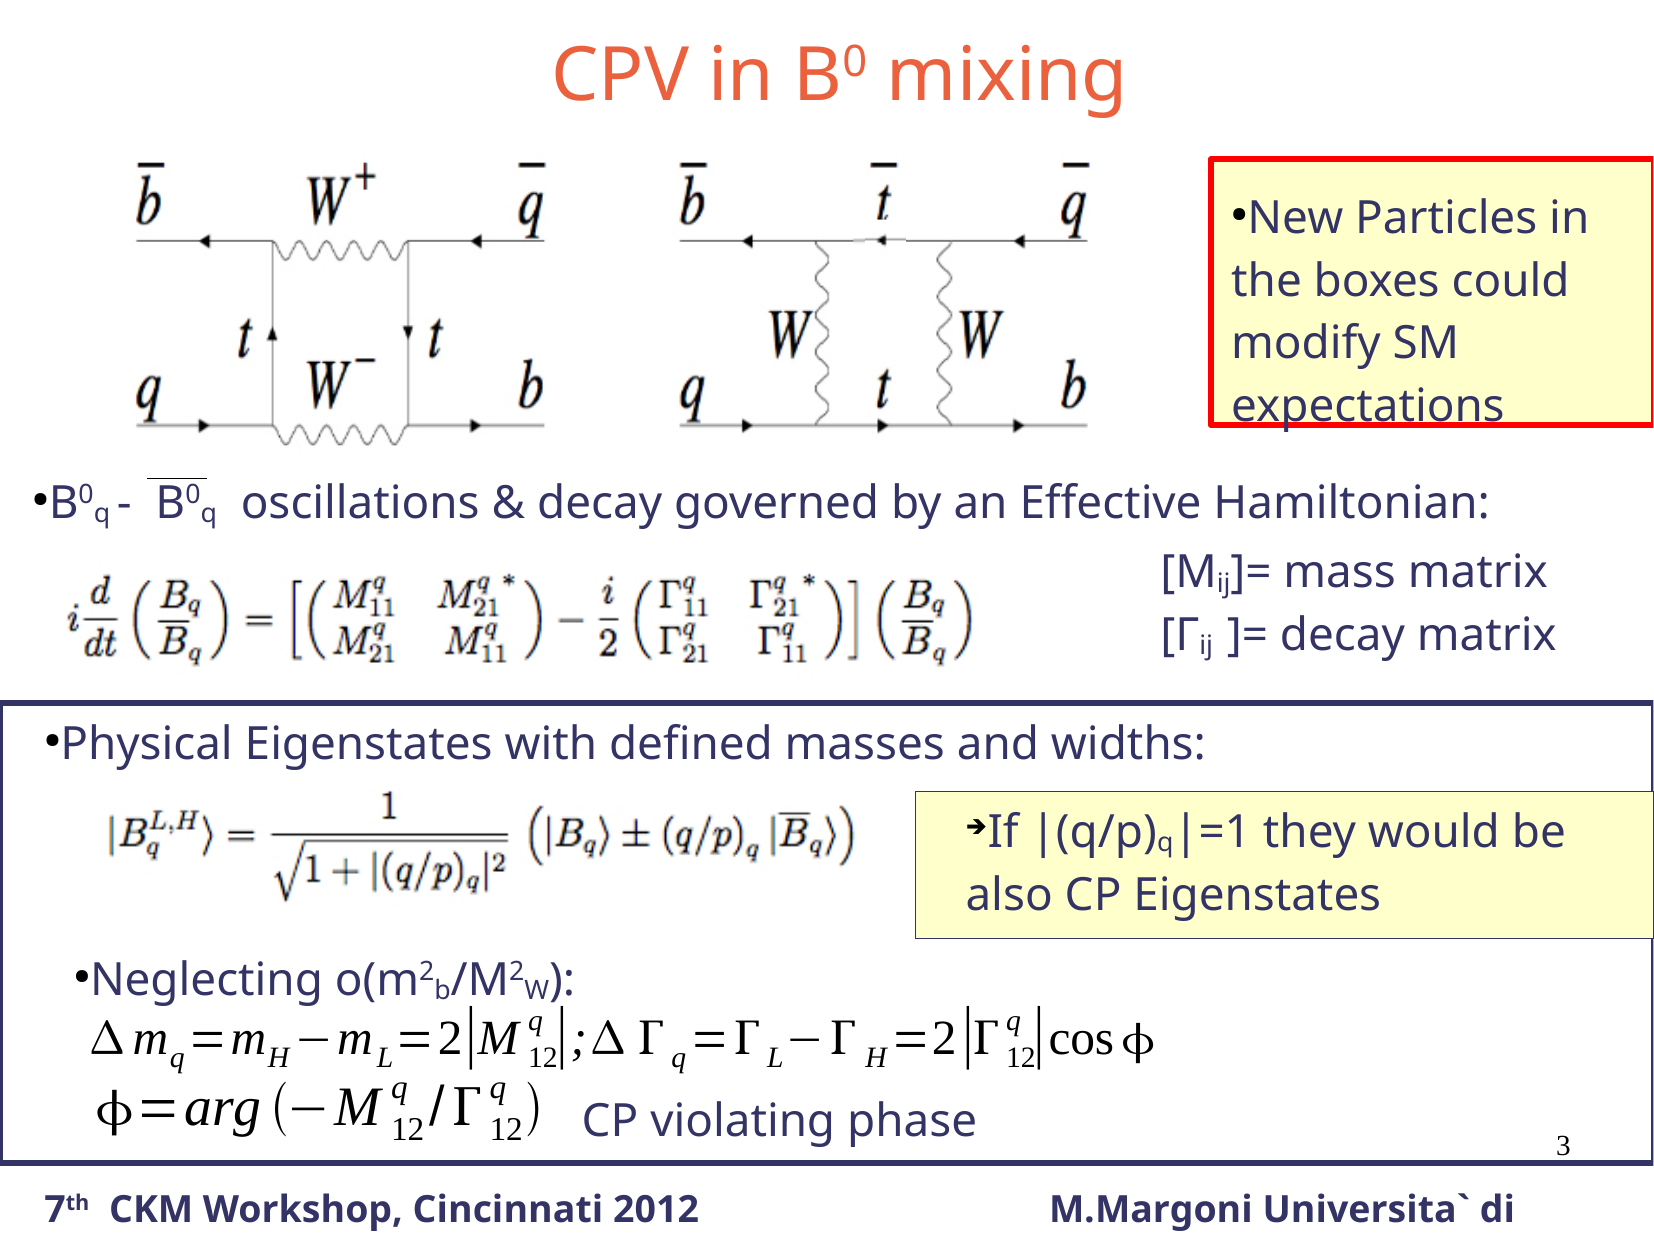

# CPV in B0 mixing
New Particles in the boxes could modify SM expectations
B0q - B0q oscillations & decay governed by an Effective Hamiltonian:
[Mij]= mass matrix
[Γij ]= decay matrix
Physical Eigenstates with defined masses and widths:
If |(q/p)q|=1 they would be also CP Eigenstates
Neglecting o(m2b/M2W):
CP violating phase
3
7th CKM Workshop, Cincinnati 2012 M.Margoni Universita` di Padova & INFN